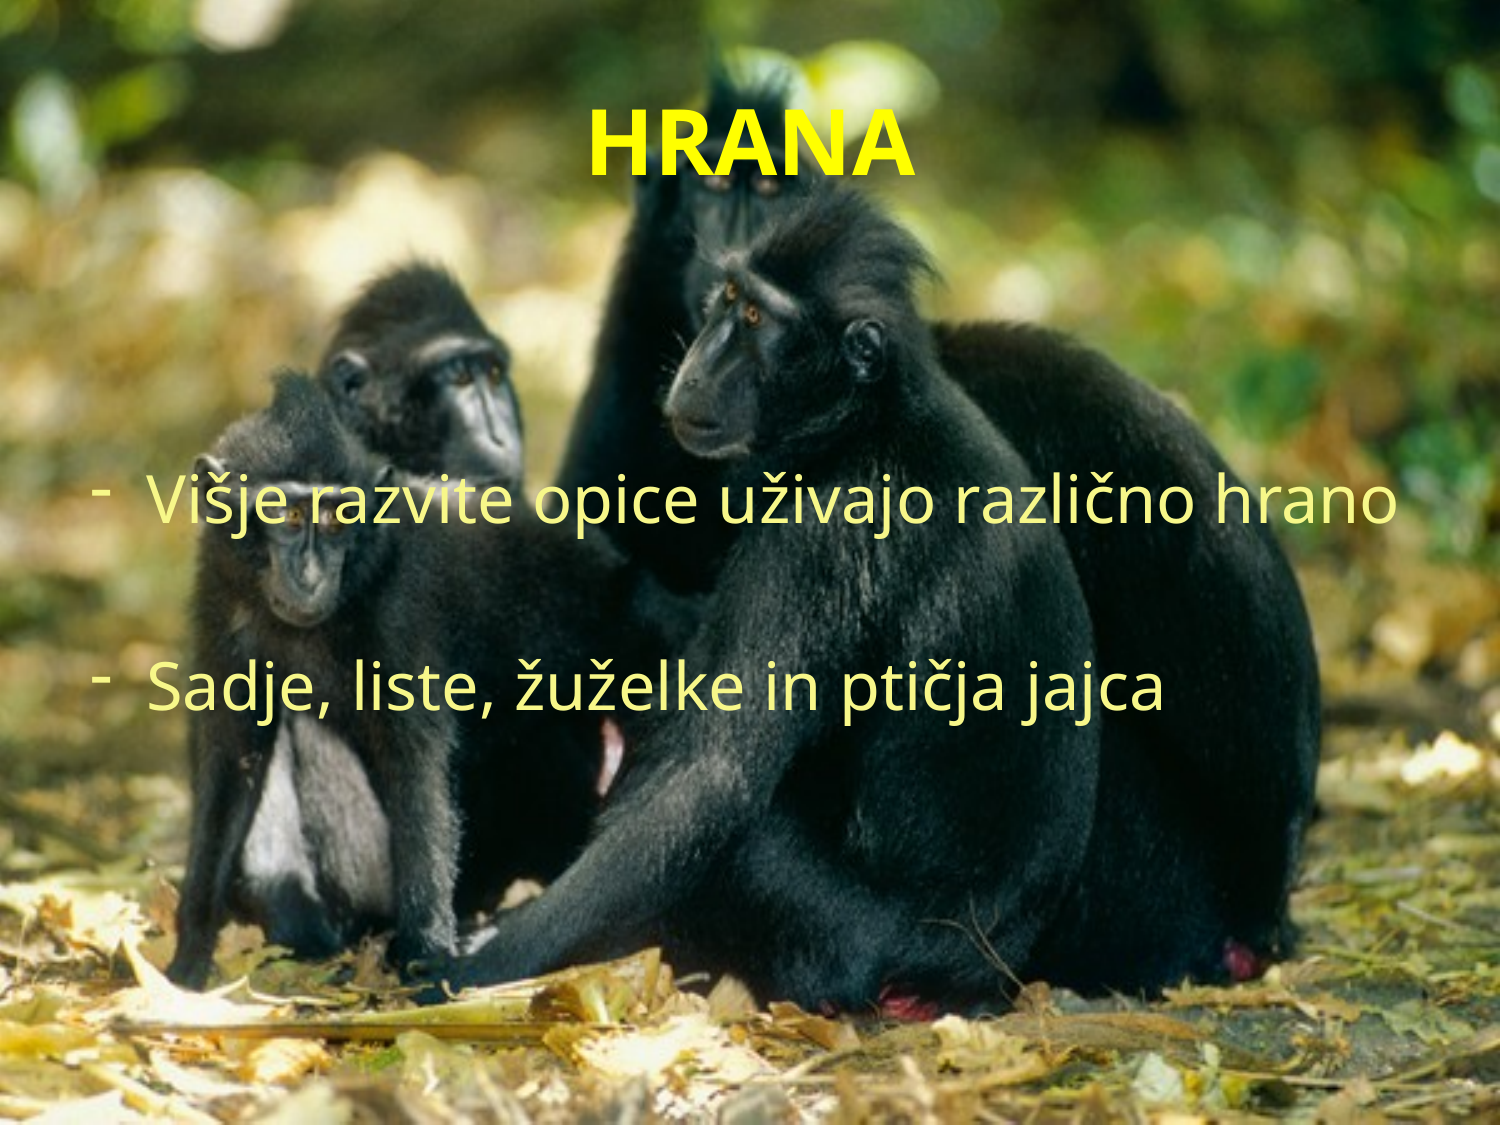

# HRANA
Višje razvite opice uživajo različno hrano
Sadje, liste, žuželke in ptičja jajca